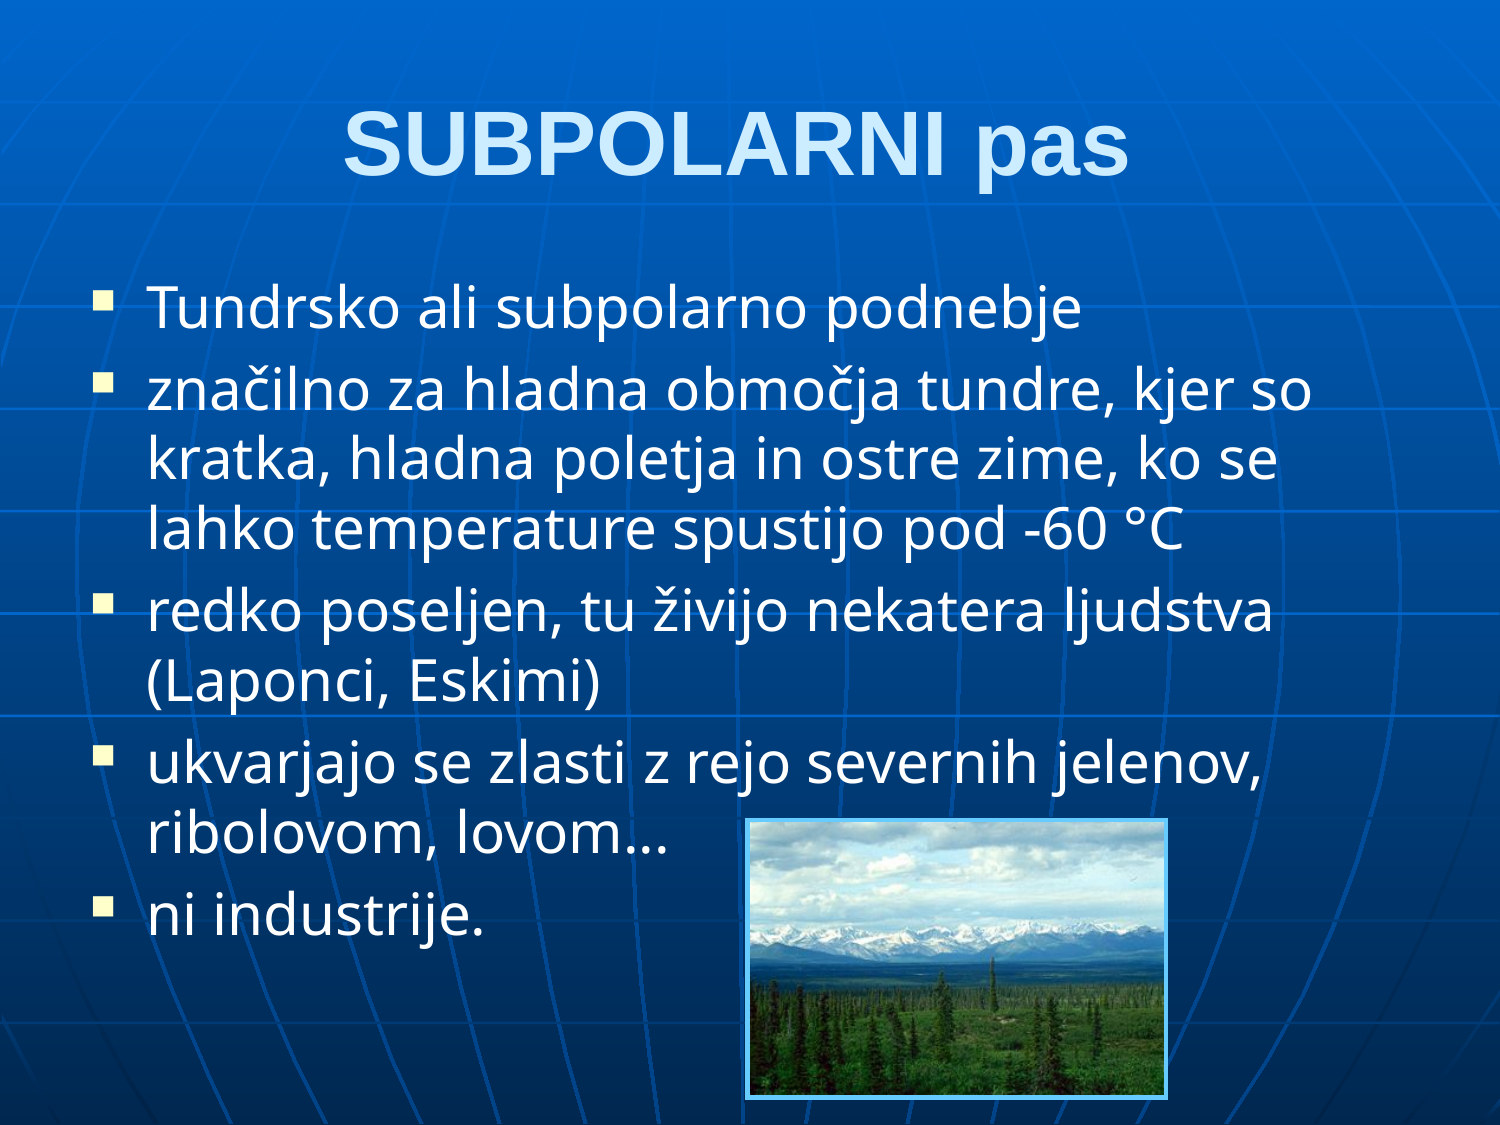

# SUBPOLARNI pas
Tundrsko ali subpolarno podnebje
značilno za hladna območja tundre, kjer so kratka, hladna poletja in ostre zime, ko se lahko temperature spustijo pod -60 °C
redko poseljen, tu živijo nekatera ljudstva (Laponci, Eskimi)
ukvarjajo se zlasti z rejo severnih jelenov, ribolovom, lovom...
ni industrije.